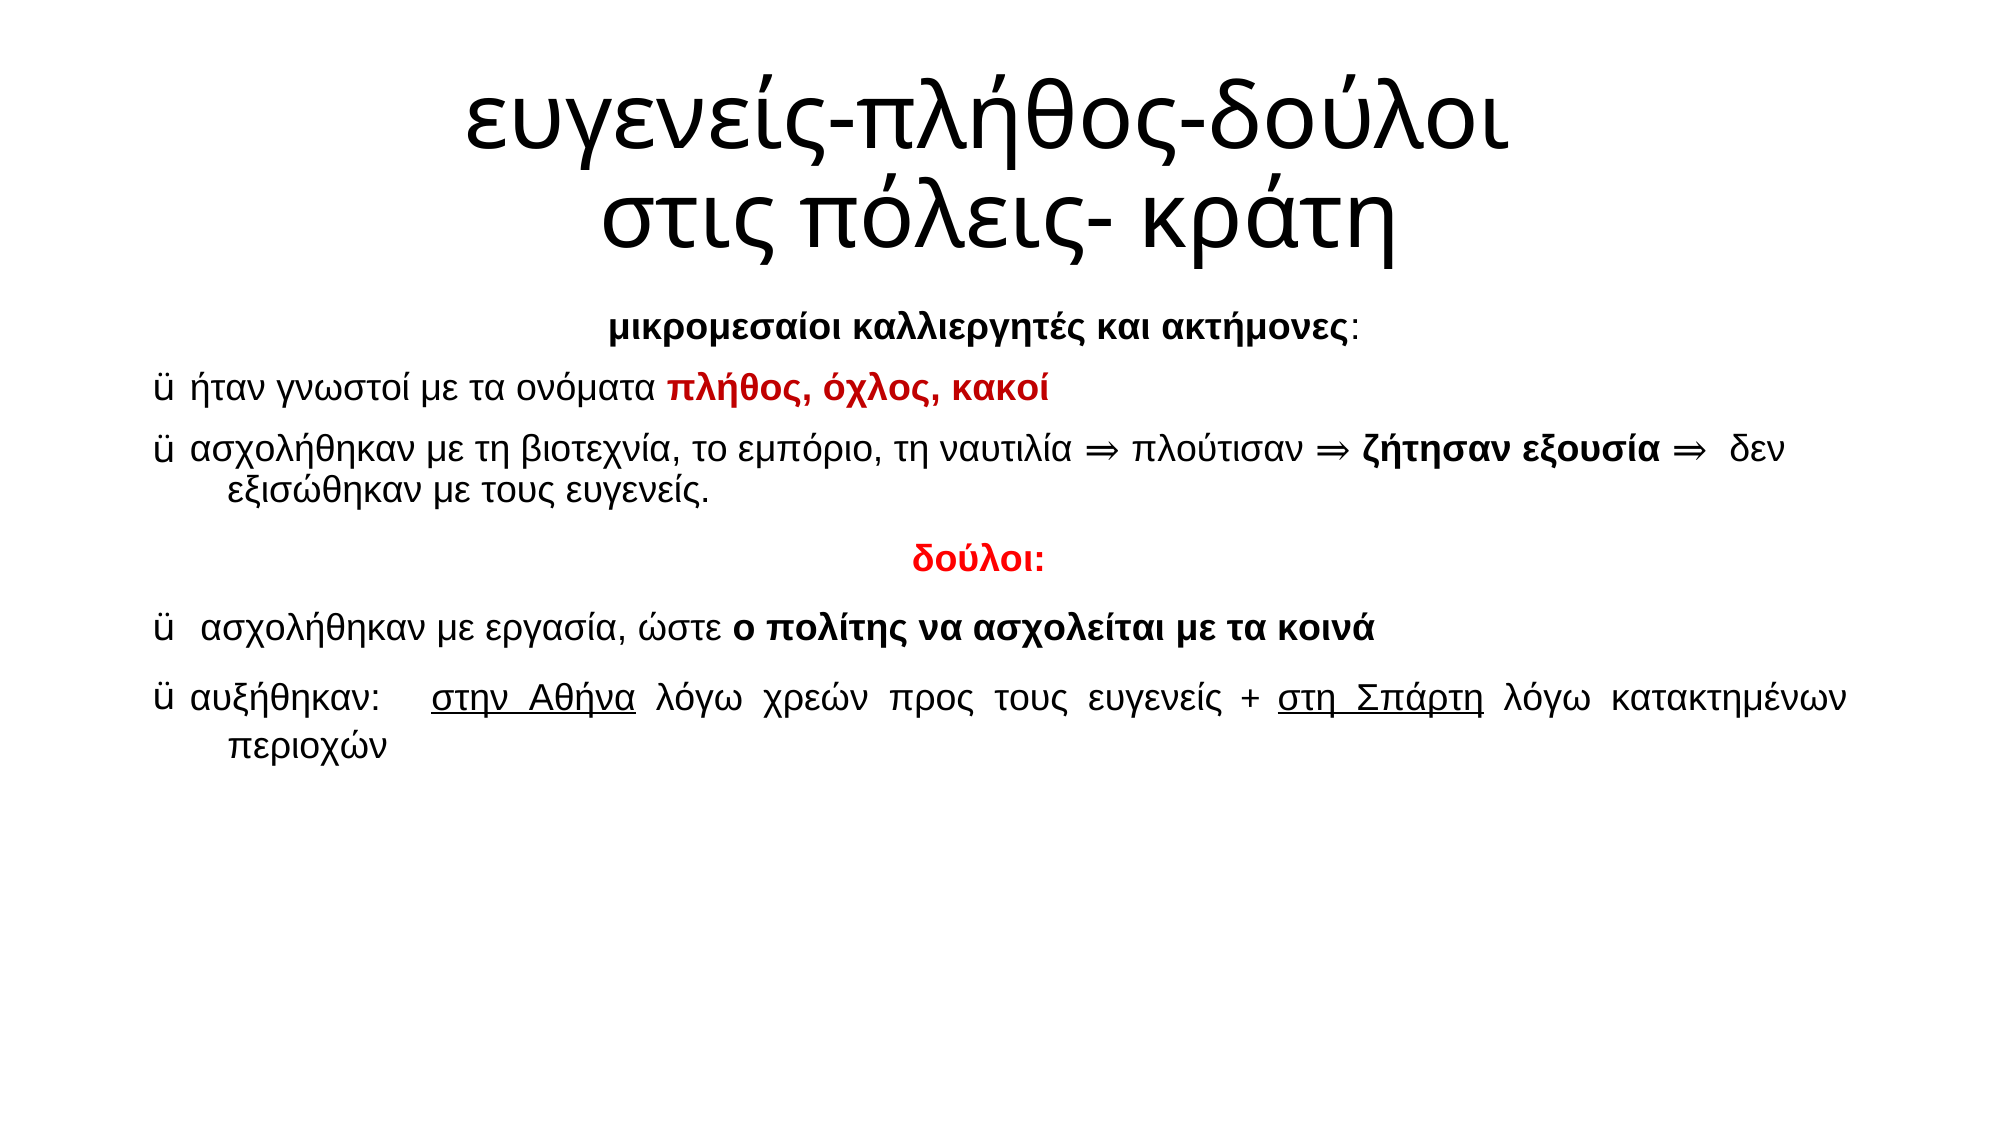

# ευγενείς-πλήθος-δούλοι στις πόλεις- κράτη
μικρομεσαίοι καλλιεργητές και ακτήμονες:
ήταν γνωστοί με τα ονόματα πλήθος, όχλος, κακοί
ασχολήθηκαν με τη βιοτεχνία, το εμπόριο, τη ναυτιλία ⇒ πλούτισαν ⇒ ζήτησαν εξουσία ⇒  δεν εξισώθηκαν με τους ευγενείς.
δούλοι:
 ασχολήθηκαν με εργασία, ώστε ο πολίτης να ασχολείται με τα κοινά
αυξήθηκαν:   στην Αθήνα λόγω χρεών προς τους ευγενείς + στη Σπάρτη λόγω κατακτημένων περιοχών